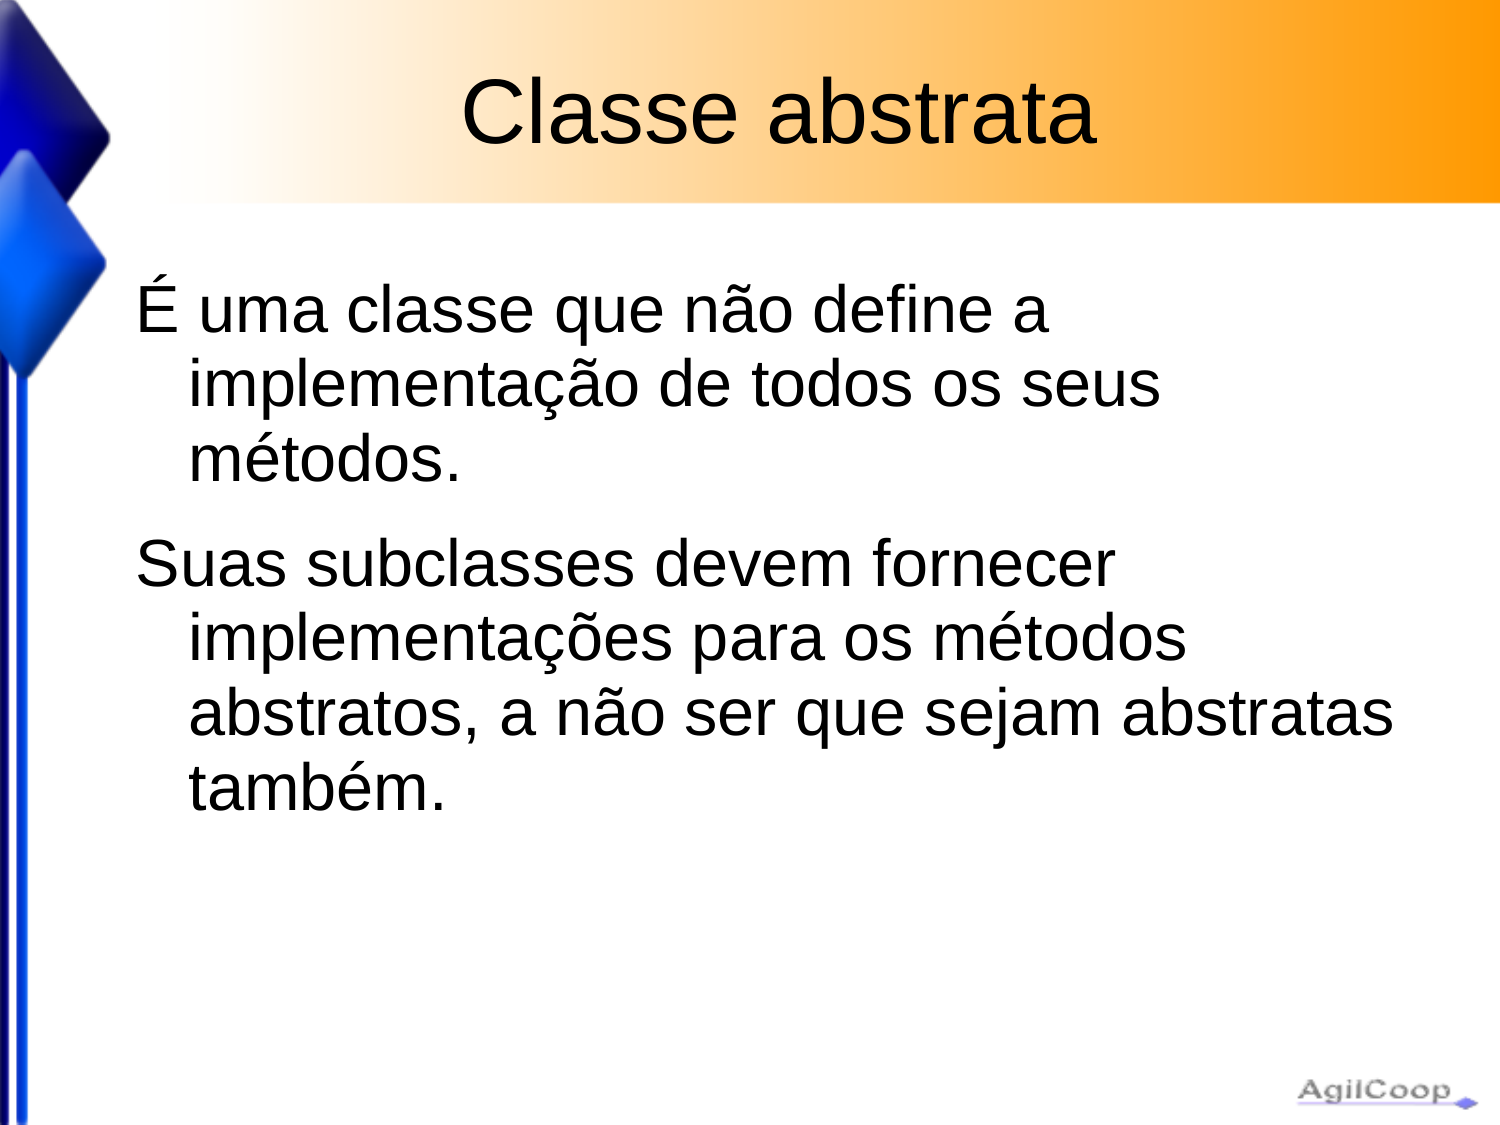

# Classe abstrata
É uma classe que não define a implementação de todos os seus métodos.
Suas subclasses devem fornecer implementações para os métodos abstratos, a não ser que sejam abstratas também.
Copyleft AgilCoop 2007
15